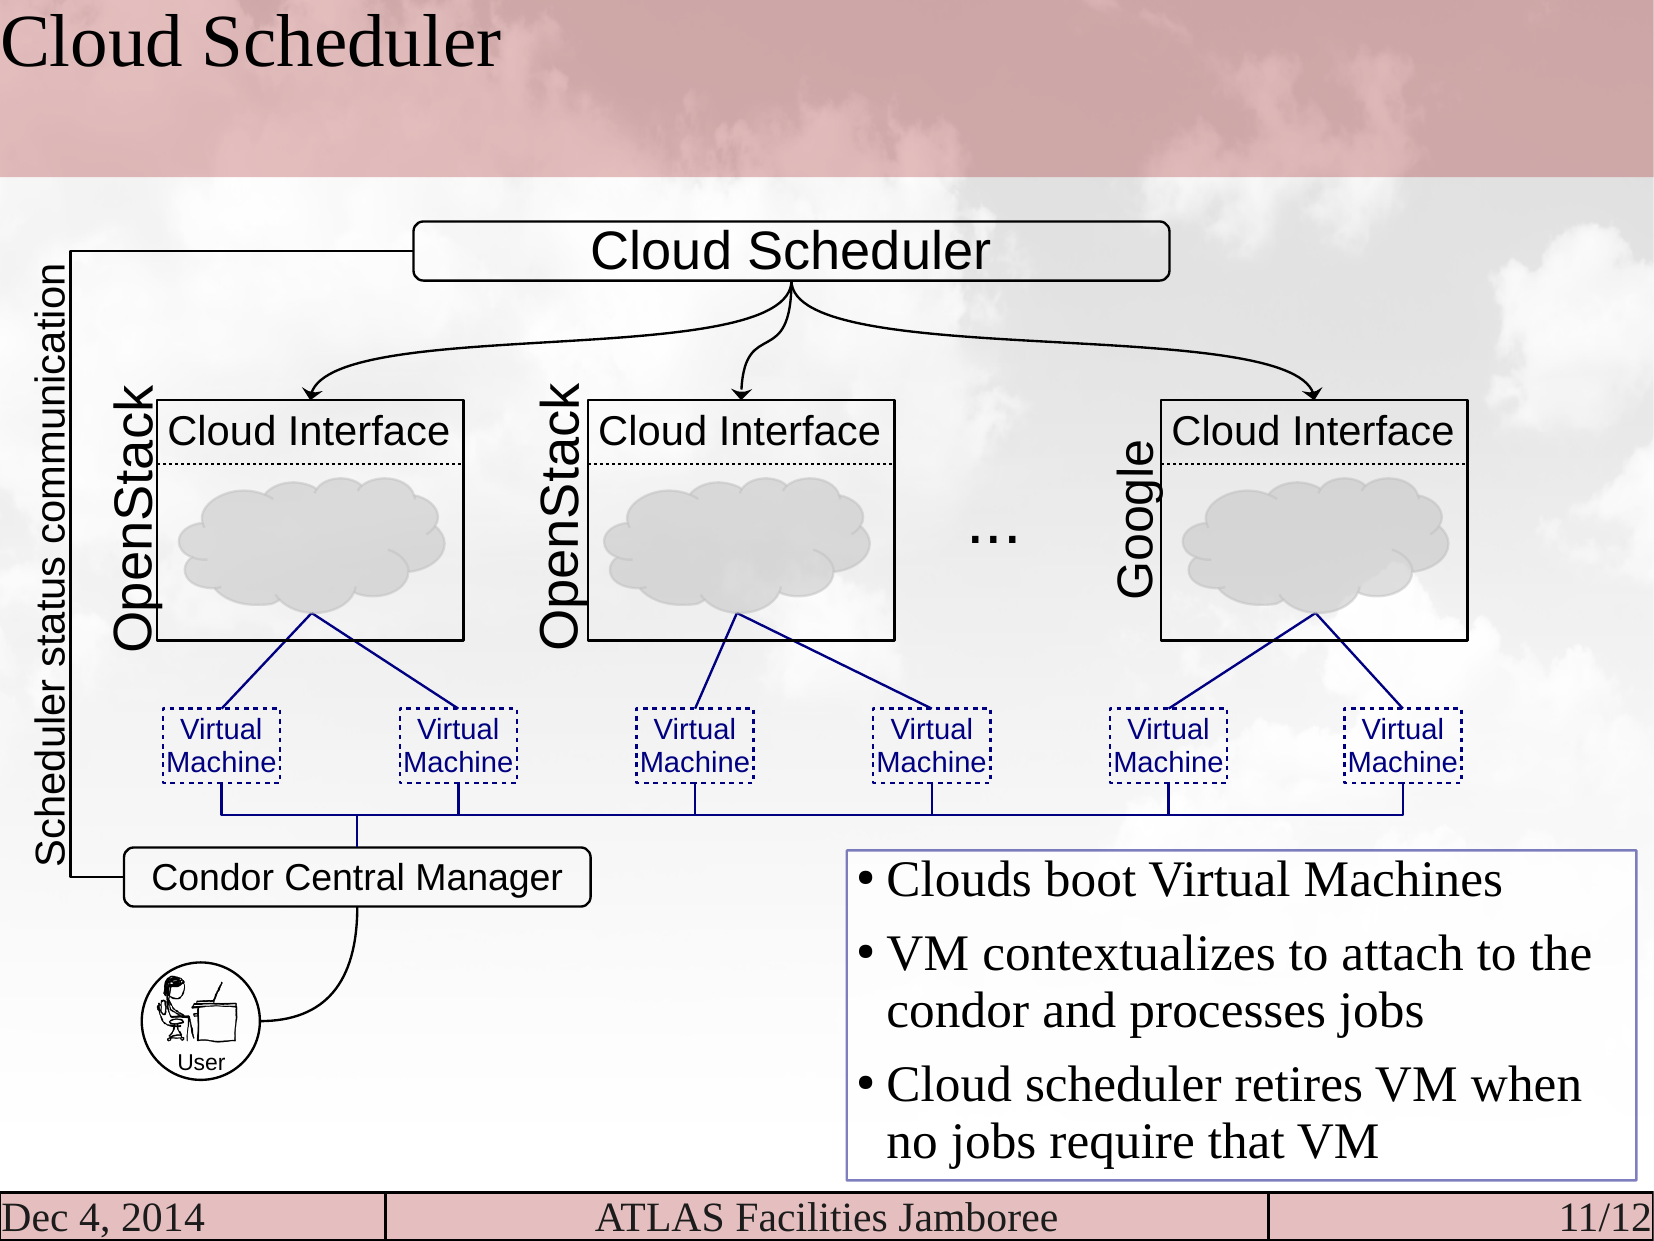

# Cloud Scheduler
Cloud Scheduler
Cloud Interface
Cloud Interface
Cloud Interface
...
OpenStack
OpenStack
Google
Scheduler status communication
Virtual
Machine
Virtual
Machine
Virtual
Machine
Virtual
Machine
Virtual
Machine
Virtual
Machine
Condor Central Manager
Clouds boot Virtual Machines
VM contextualizes to attach to the condor and processes jobs
Cloud scheduler retires VM when no jobs require that VM
User
Dec 4, 2014
ATLAS Facilities Jamboree
11